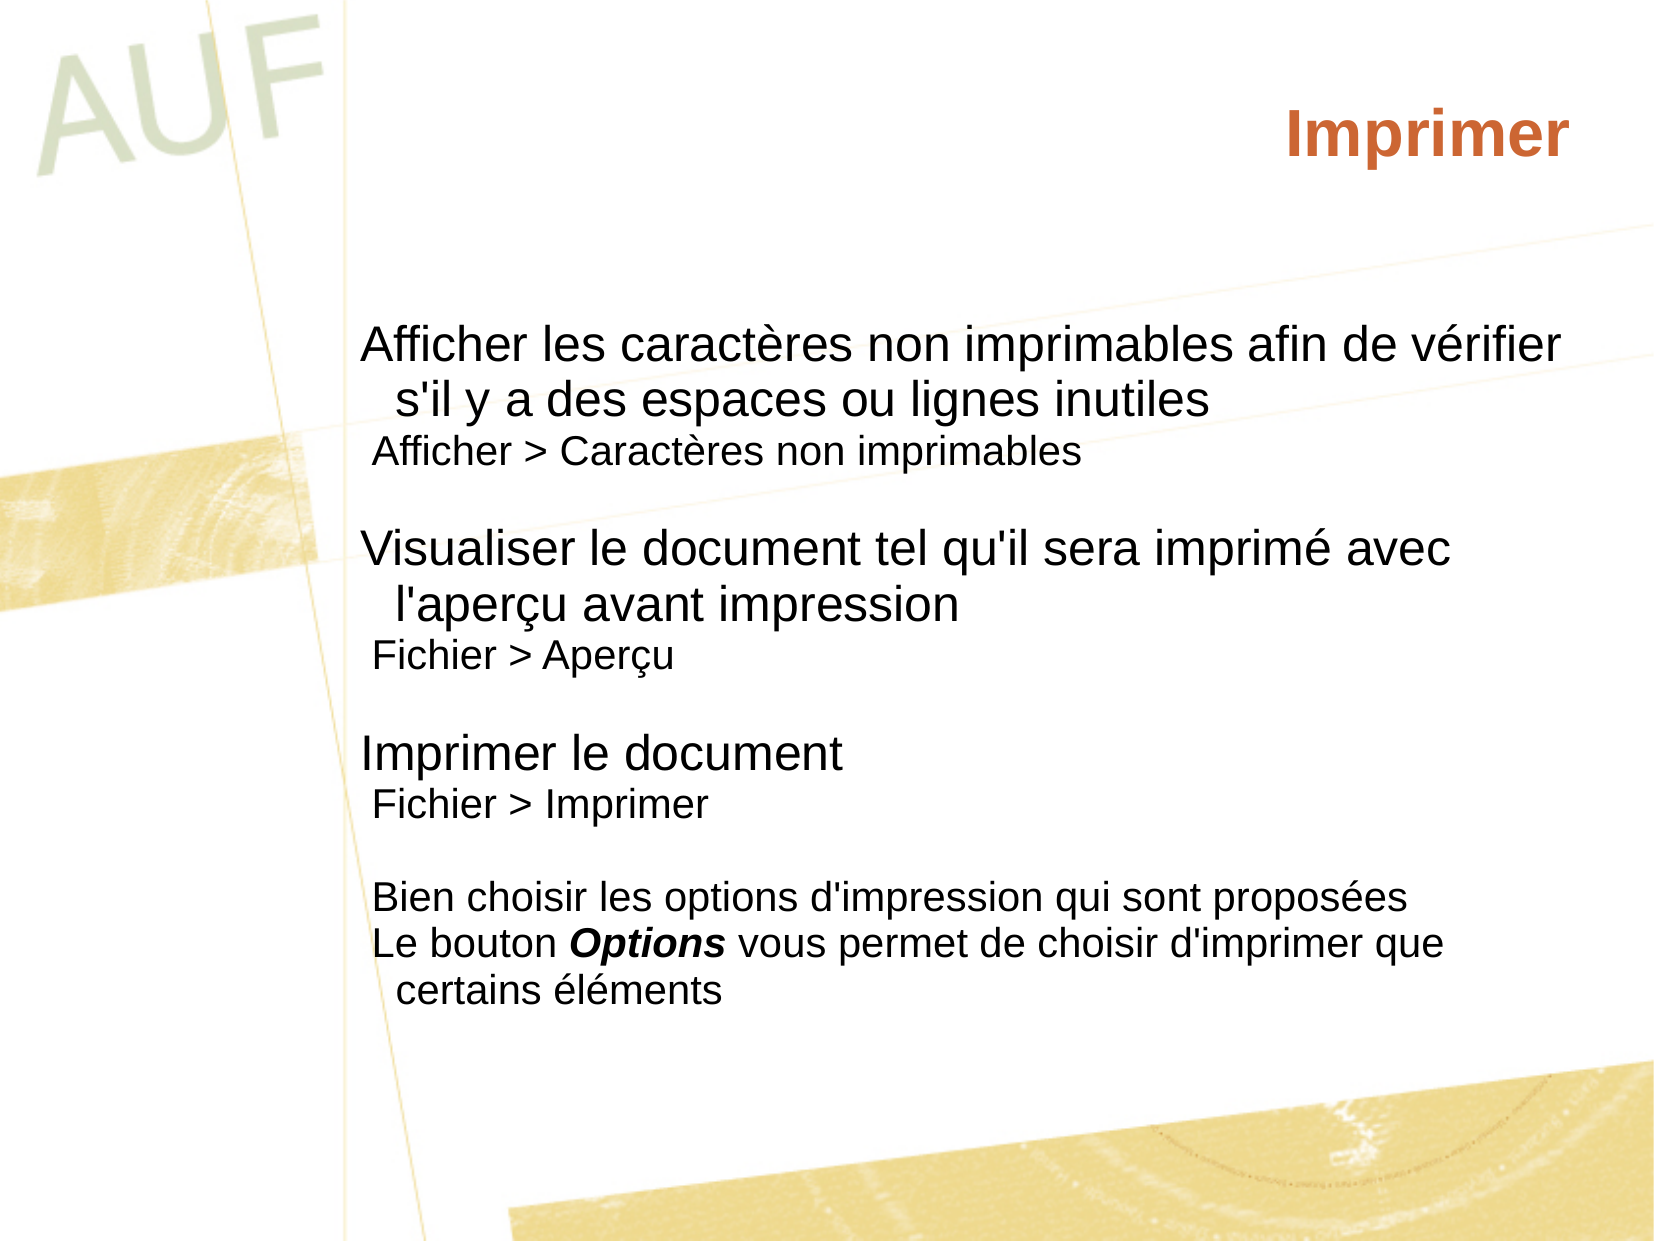

# Imprimer
Afficher les caractères non imprimables afin de vérifier s'il y a des espaces ou lignes inutiles
 Afficher > Caractères non imprimables
Visualiser le document tel qu'il sera imprimé avec l'aperçu avant impression
 Fichier > Aperçu
Imprimer le document
 Fichier > Imprimer
 Bien choisir les options d'impression qui sont proposées
 Le bouton Options vous permet de choisir d'imprimer que certains éléments